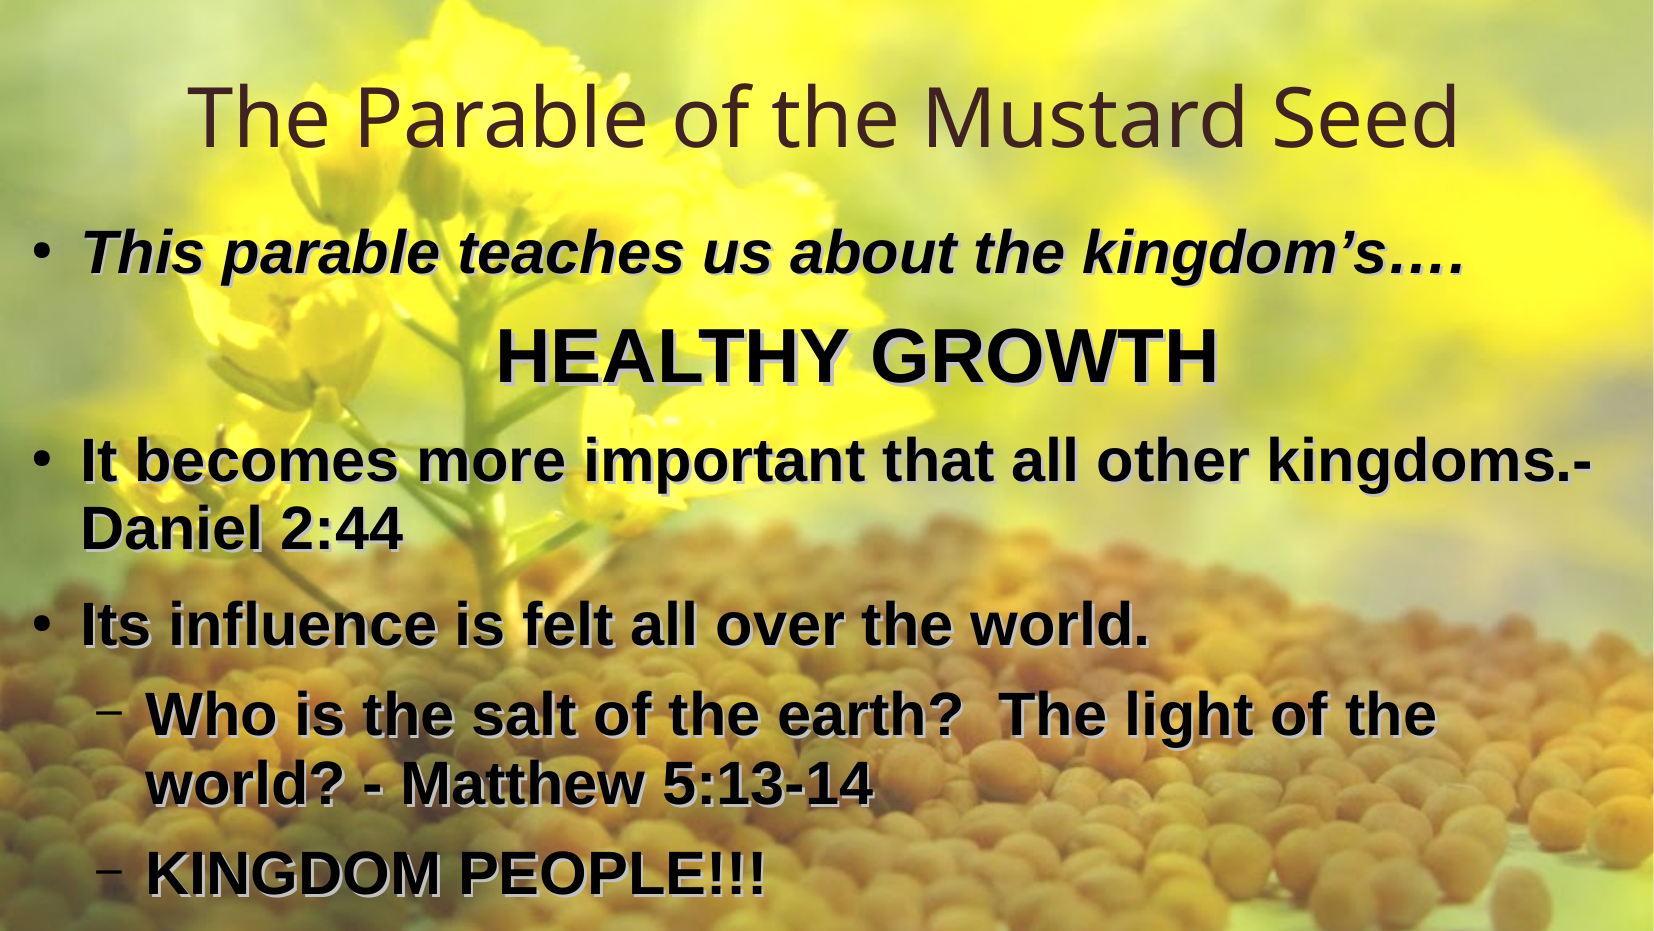

# The Parable of the Mustard Seed
This parable teaches us about the kingdom’s….
HEALTHY GROWTH
It becomes more important that all other kingdoms.- Daniel 2:44
Its influence is felt all over the world.
Who is the salt of the earth? The light of the world? - Matthew 5:13-14
KINGDOM PEOPLE!!!